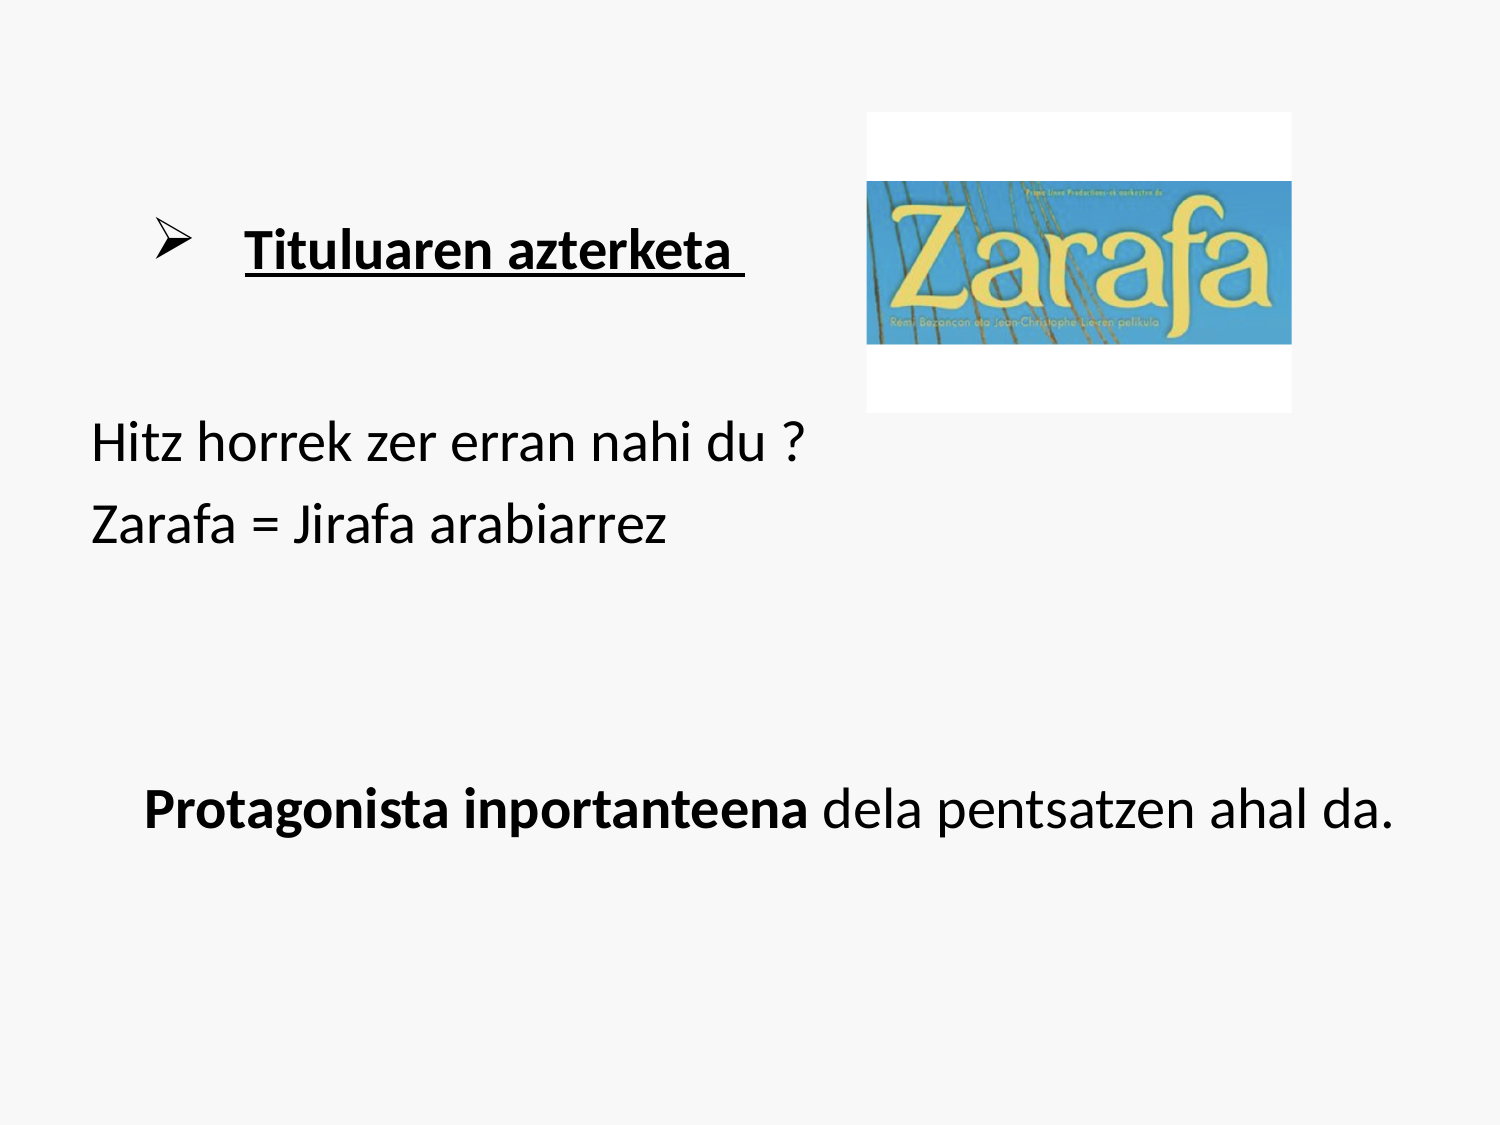

# Tituluaren azterketa
Hitz horrek zer erran nahi du ?
Zarafa = Jirafa arabiarrez
Protagonista inportanteena dela pentsatzen ahal da.